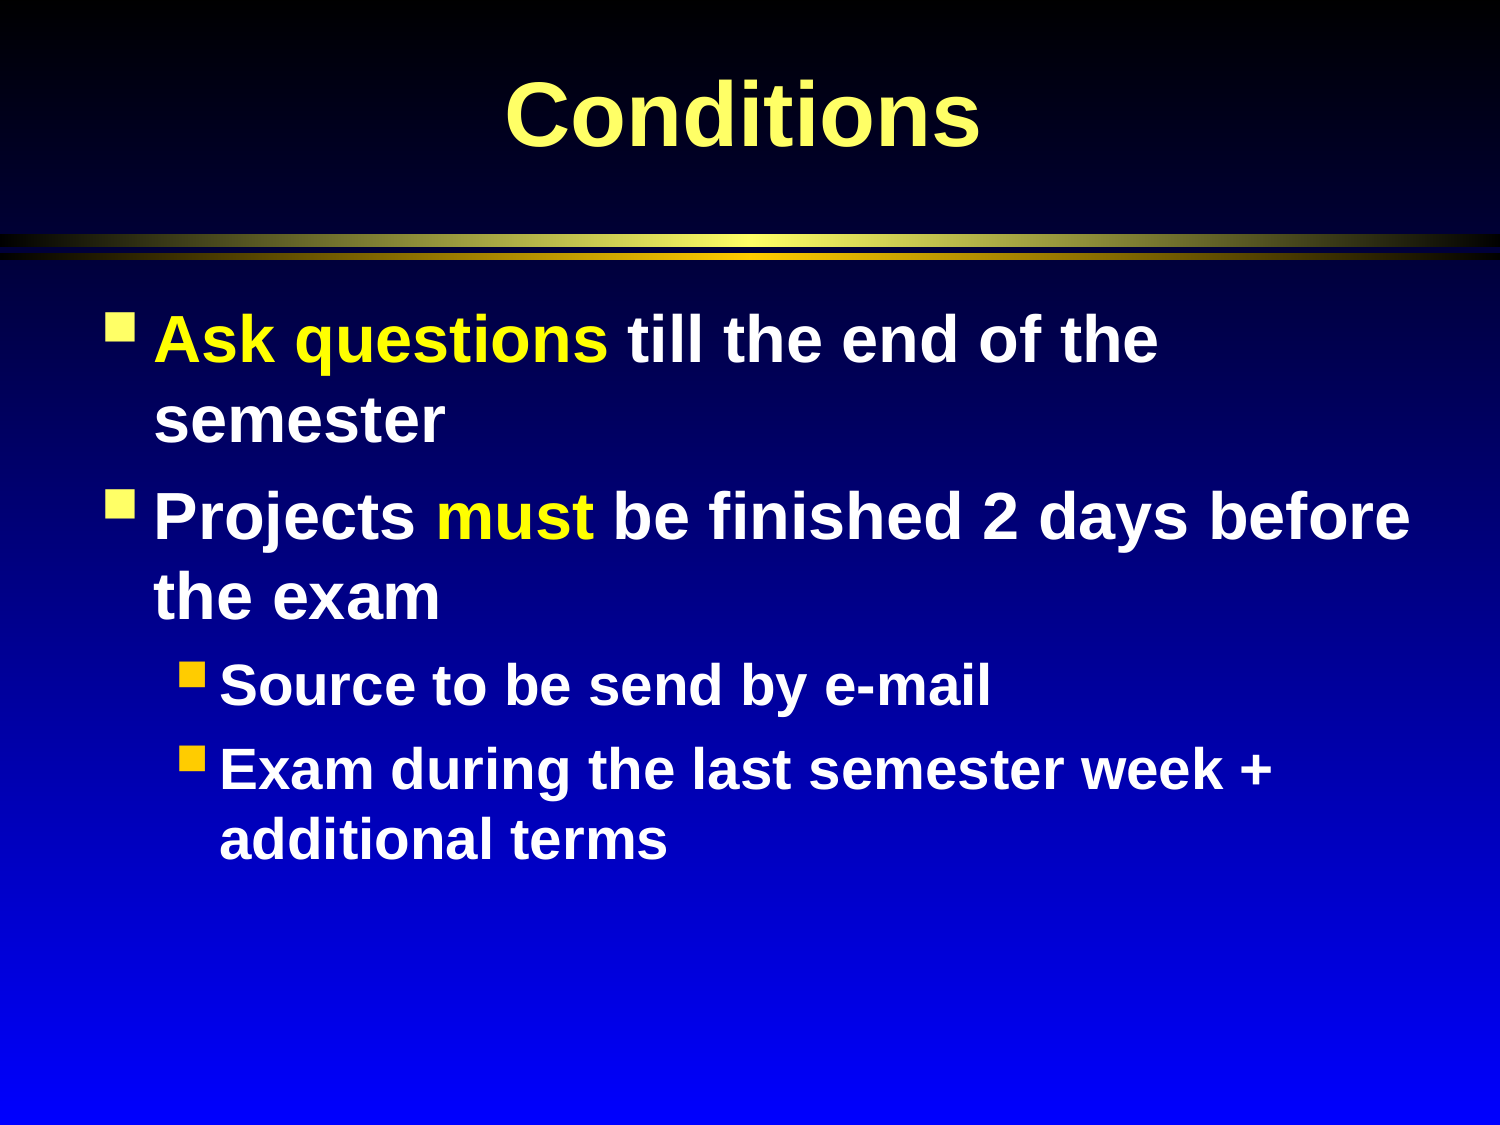

# Conditions
Ask questions till the end of the semester
Projects must be finished 2 days before the exam
Source to be send by e-mail
Exam during the last semester week + additional terms